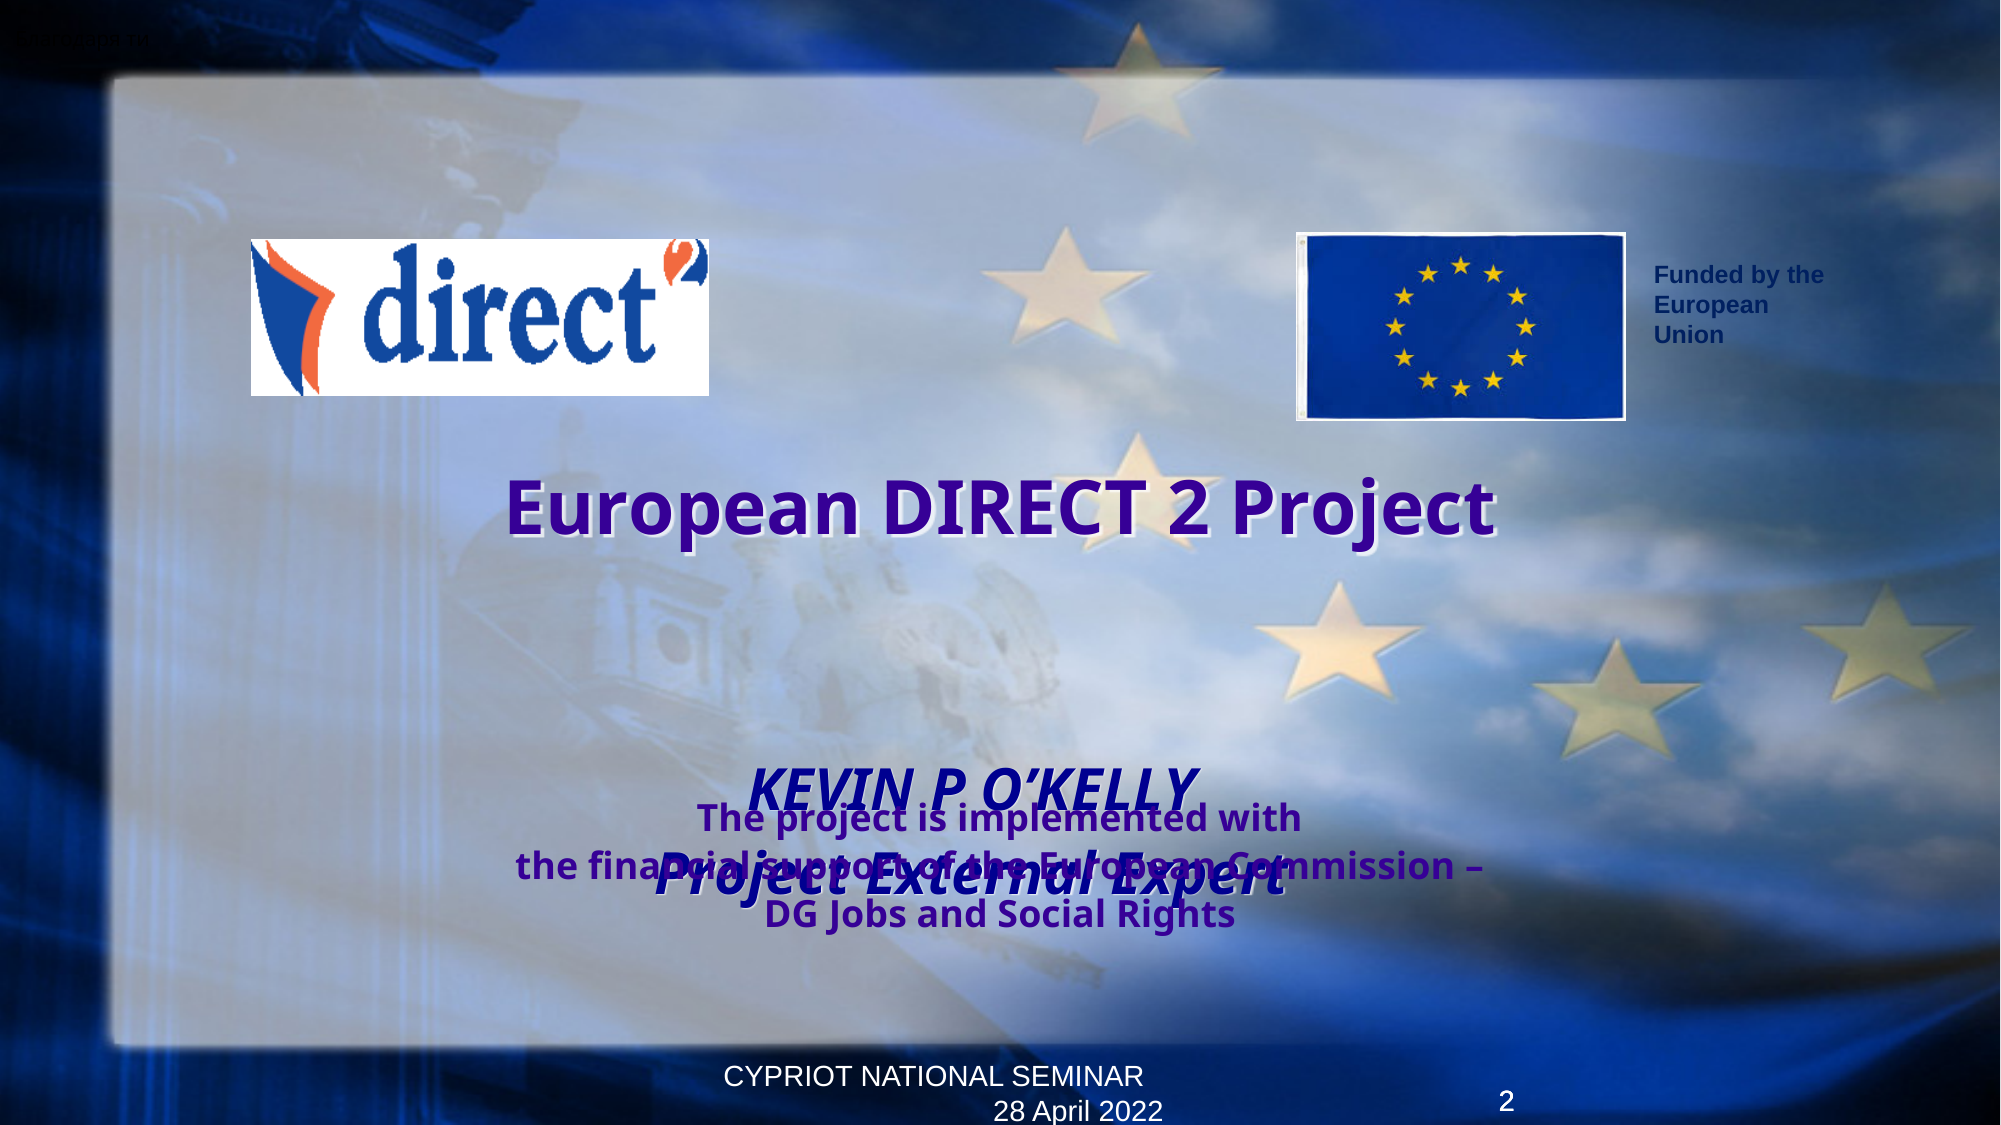

Благодаря ти
Funded by the European Union
# European DIRECT 2 Project
KEVIN P O’KELLY
Project External Expert
The project is implemented with
the financial support of the European Commission –
DG Jobs and Social Rights
CYPRIOT NATIONAL SEMINAR 28 April 2022